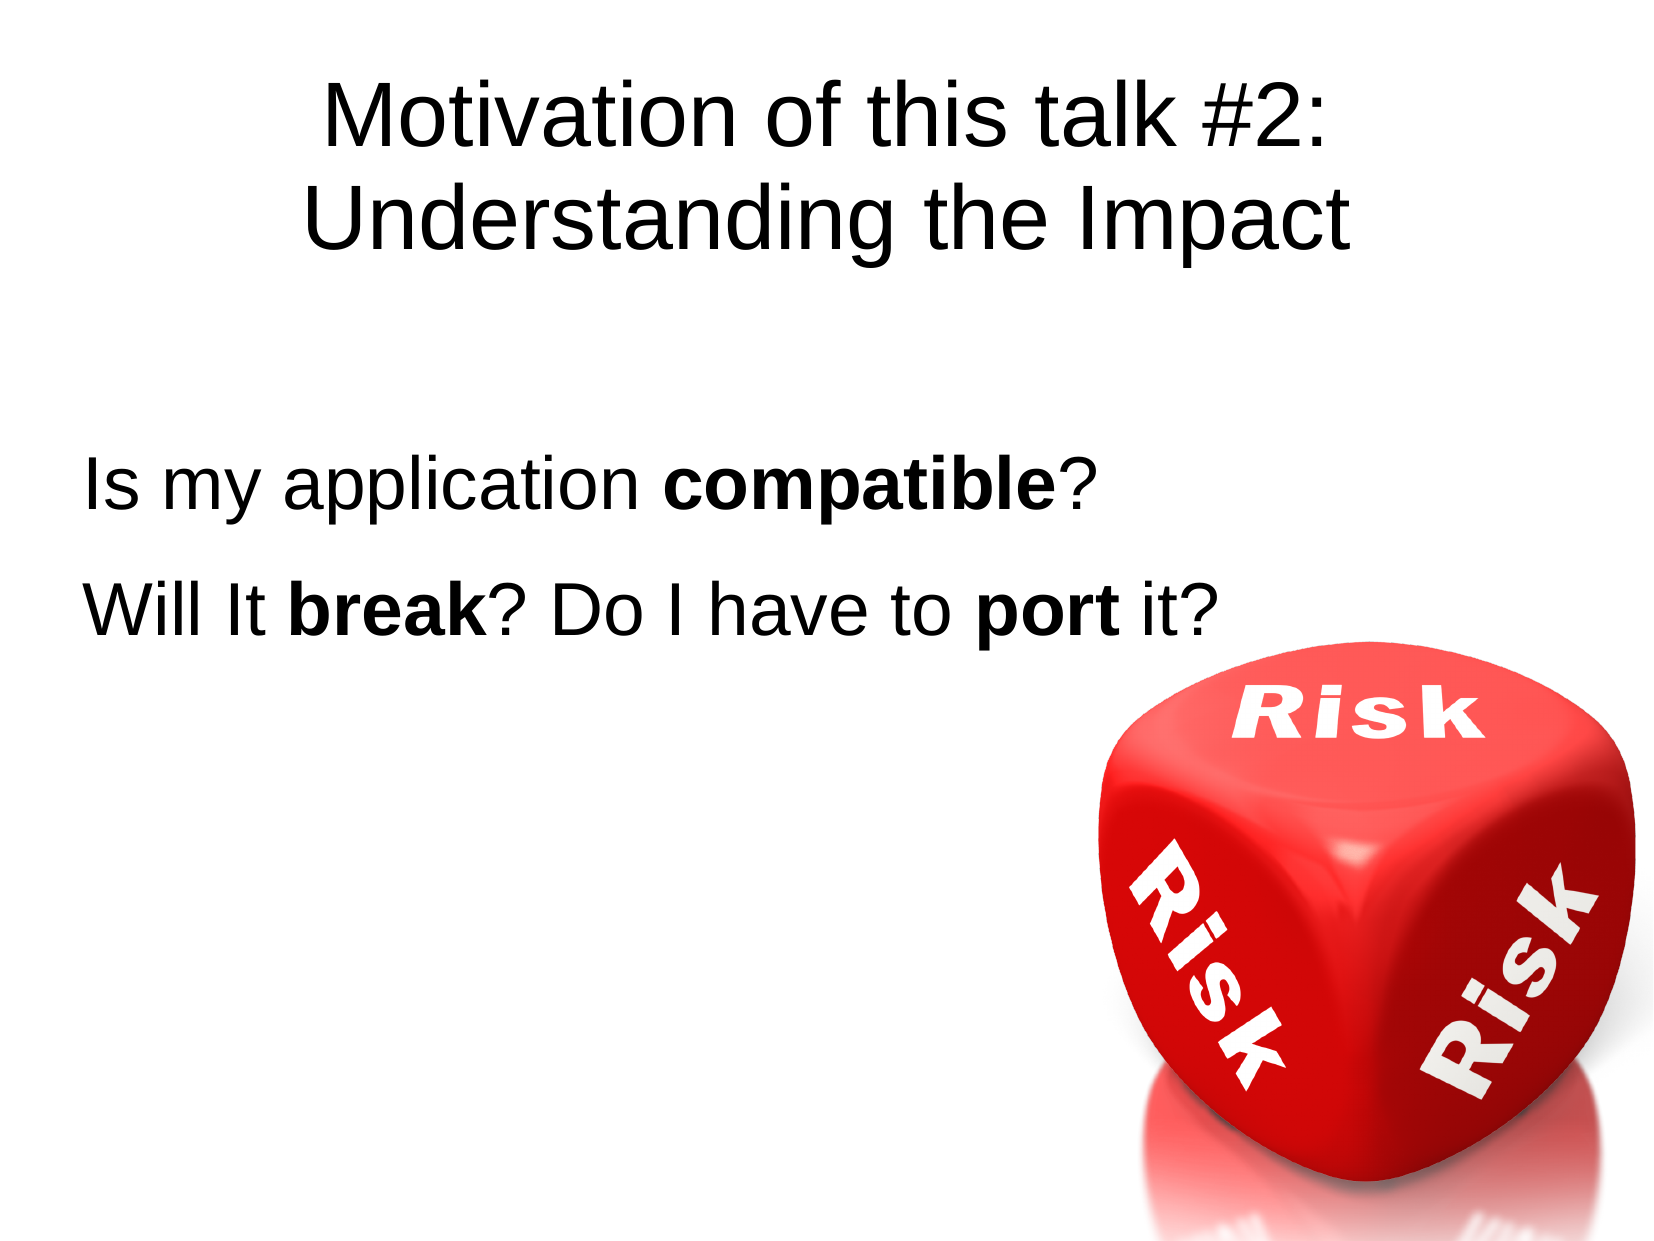

# Motivation of this talk #2: Understanding the Impact
Is my application compatible?
Will It break? Do I have to port it?